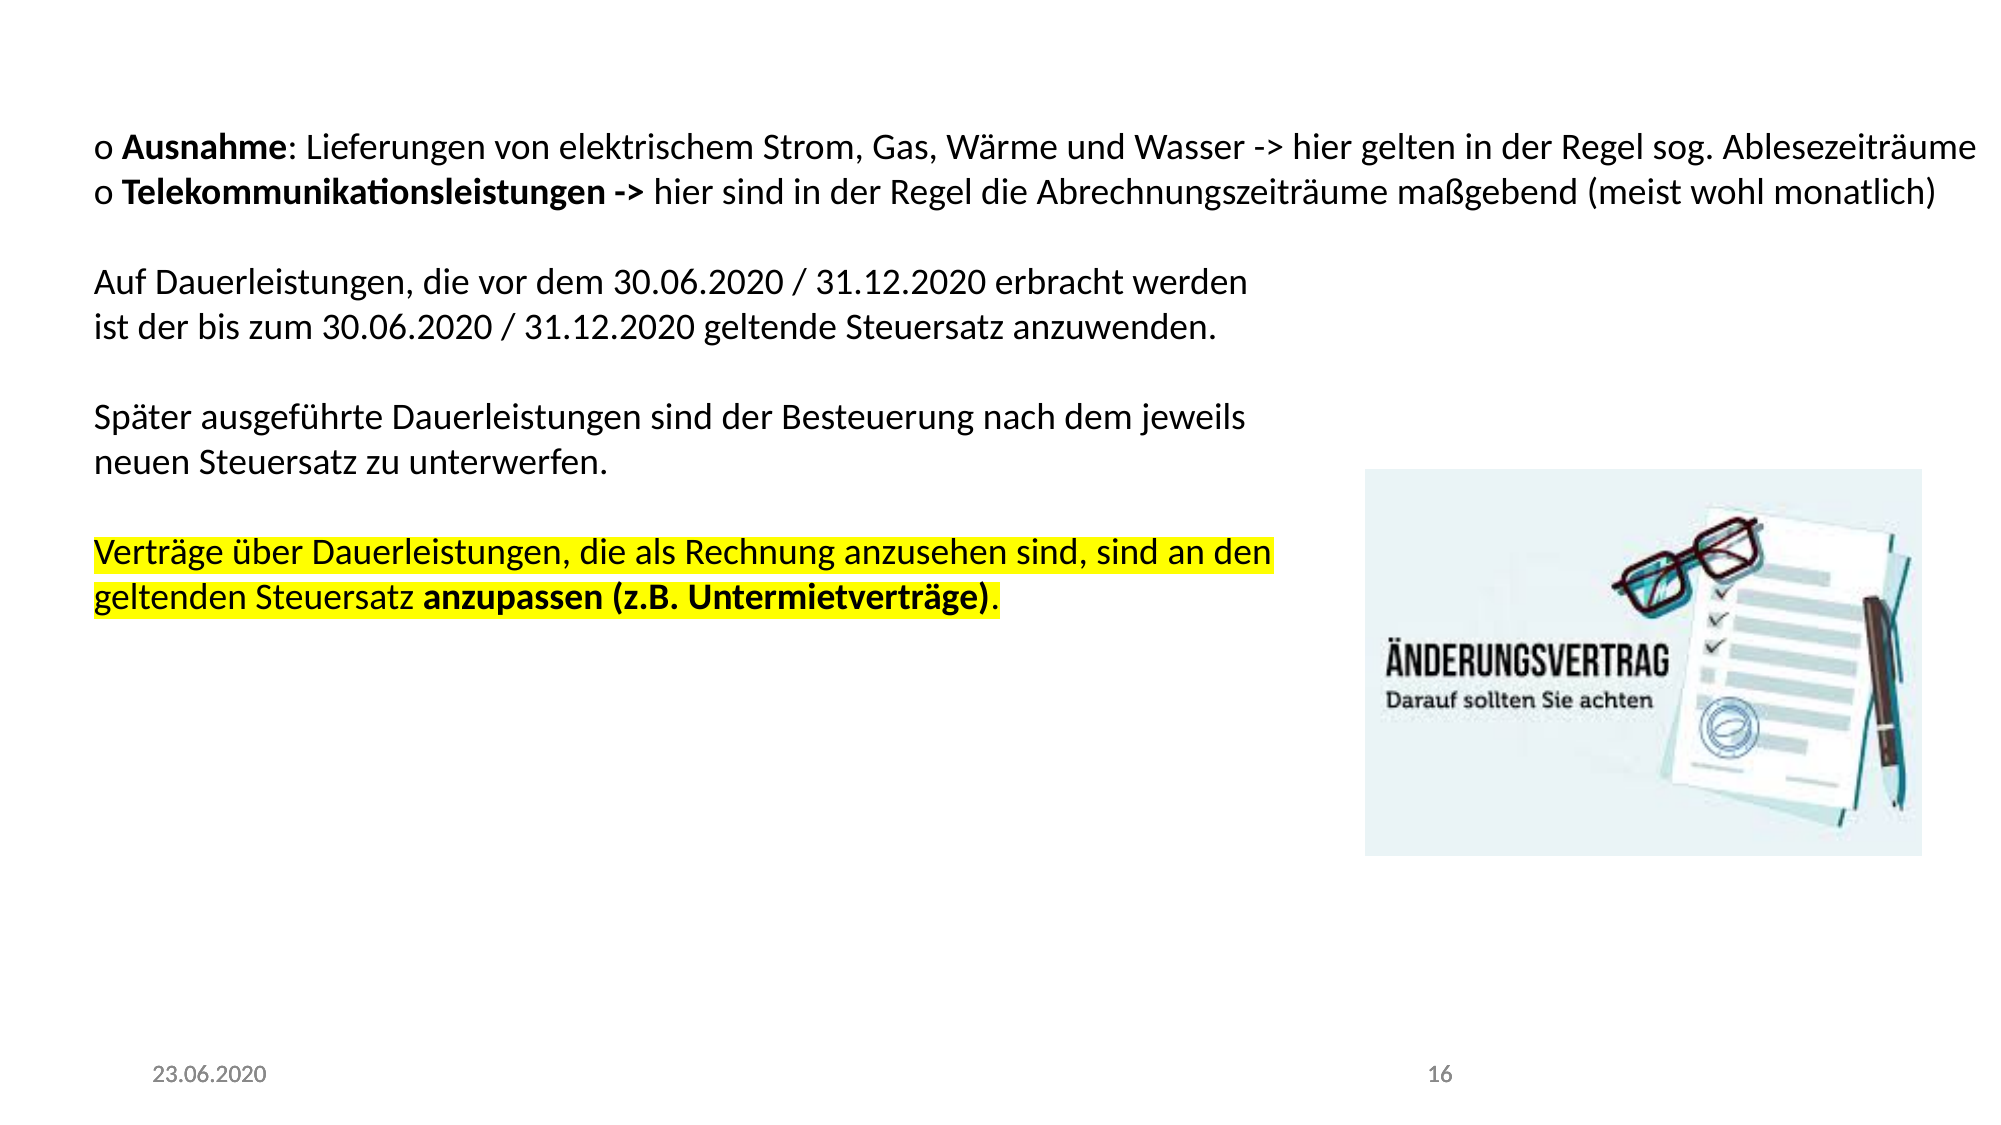

o Ausnahme: Lieferungen von elektrischem Strom, Gas, Wärme und Wasser -> hier gelten in der Regel sog. Ablesezeiträume
o Telekommunikationsleistungen -> hier sind in der Regel die Abrechnungszeiträume maßgebend (meist wohl monatlich)
Auf Dauerleistungen, die vor dem 30.06.2020 / 31.12.2020 erbracht werden
ist der bis zum 30.06.2020 / 31.12.2020 geltende Steuersatz anzuwenden.
Später ausgeführte Dauerleistungen sind der Besteuerung nach dem jeweils
neuen Steuersatz zu unterwerfen.
Verträge über Dauerleistungen, die als Rechnung anzusehen sind, sind an den
geltenden Steuersatz anzupassen (z.B. Untermietverträge).
23.06.2020
23.06.2020
23.06.2020